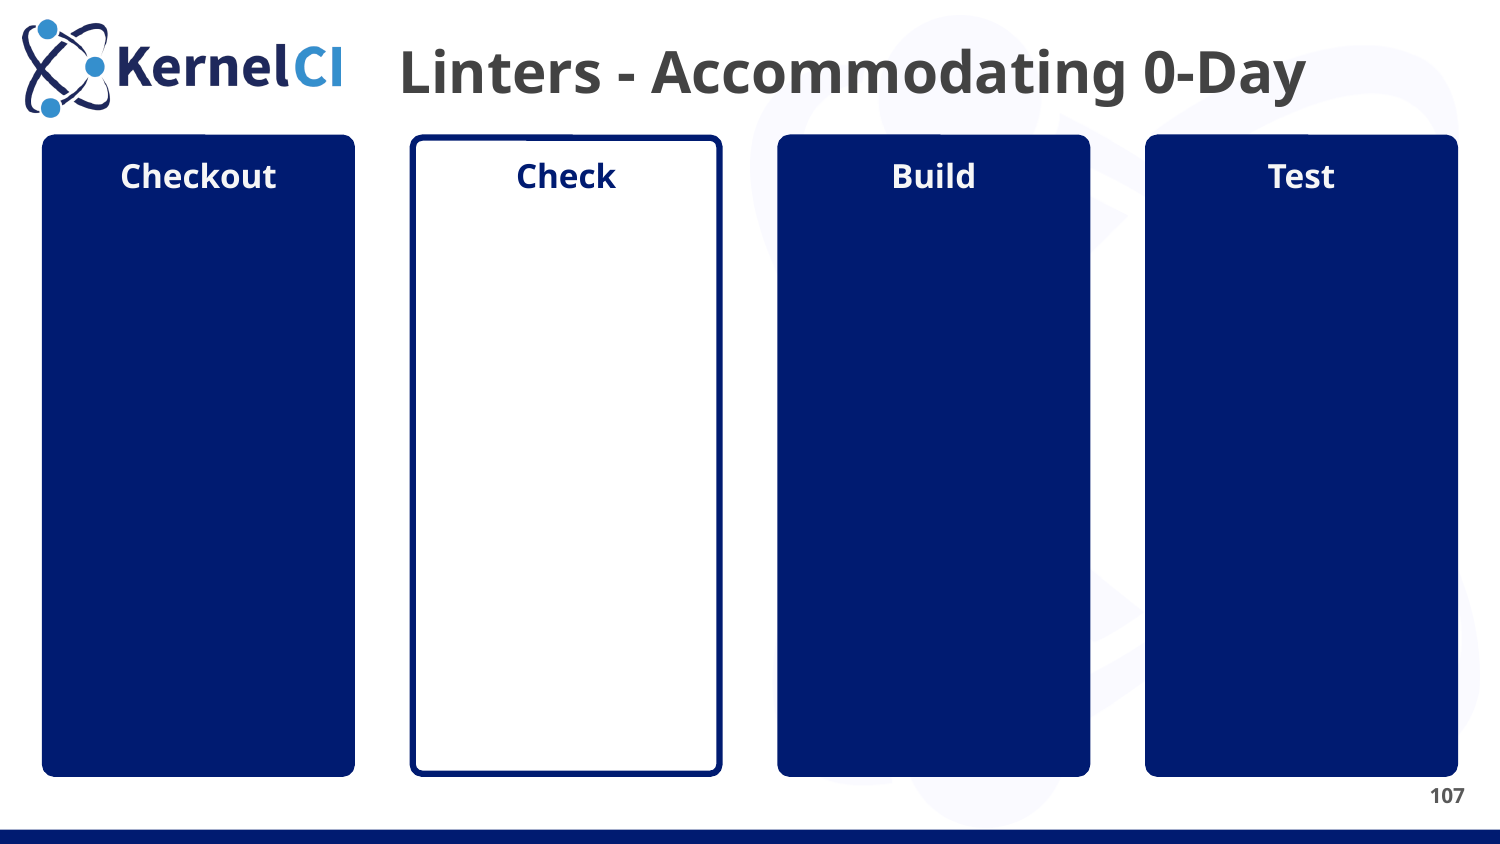

# Linters - Accommodating 0-Day
Checkout
Check
Build
Test